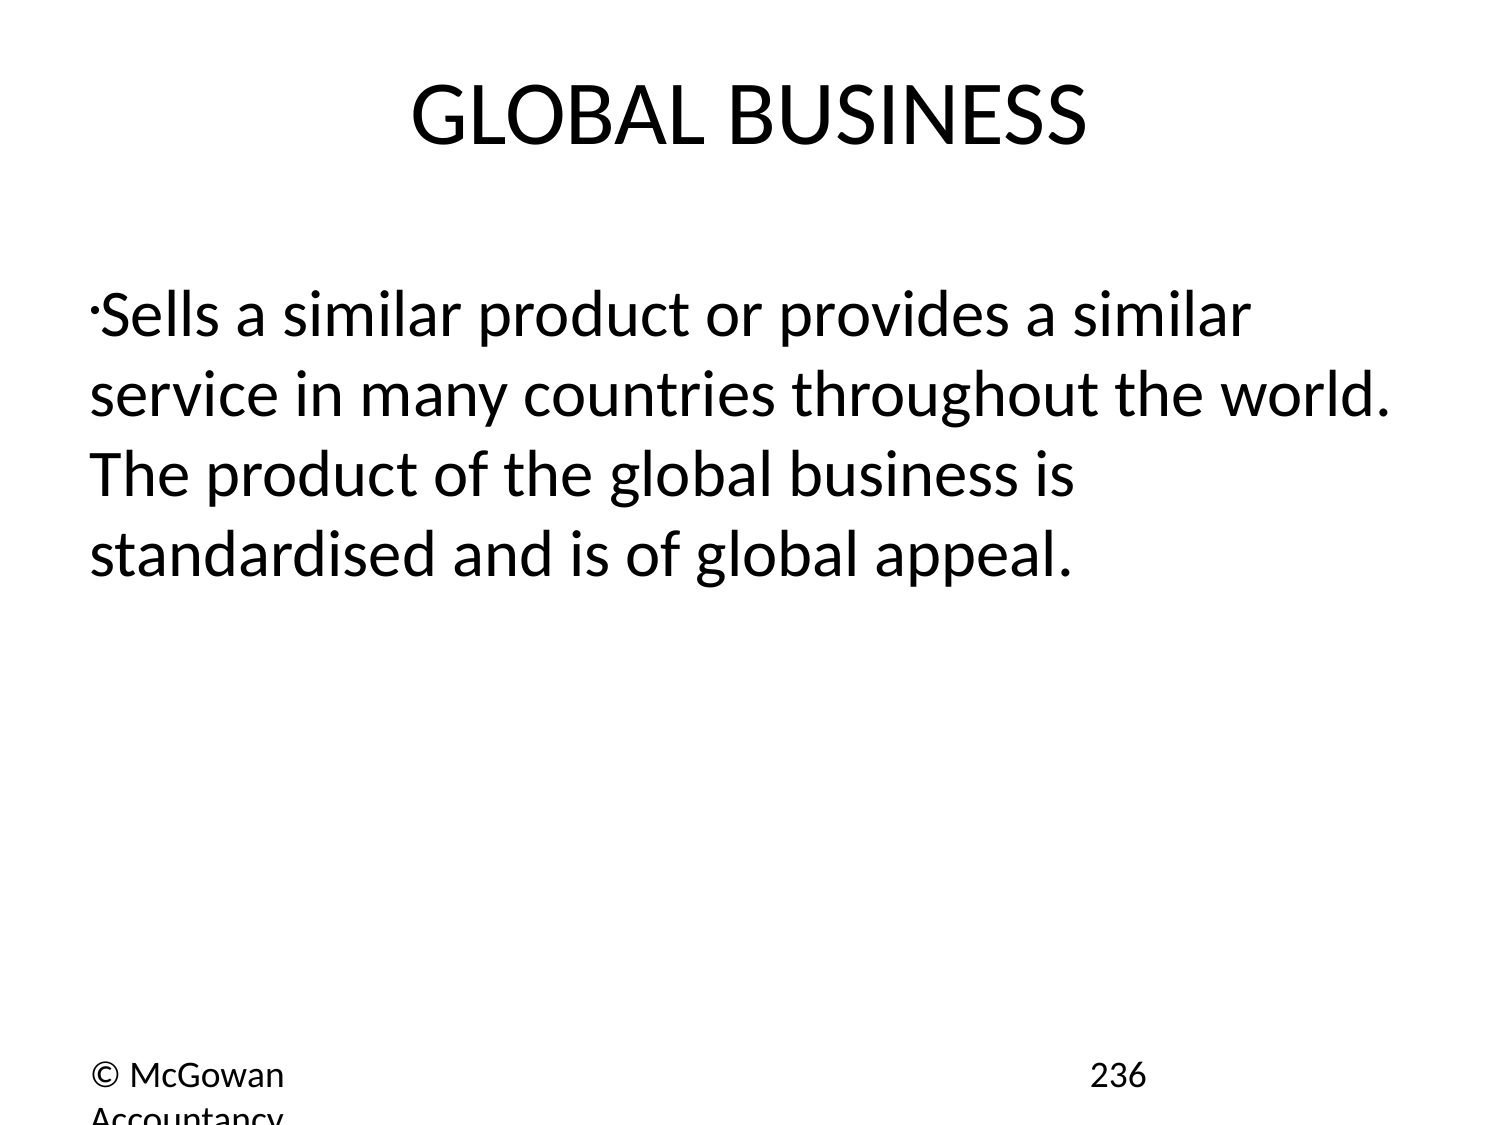

# GLOBAL BUSINESS
Sells a similar product or provides a similar service in many countries throughout the world. The product of the global business is standardised and is of global appeal.
© McGowan Accountancy Services
236